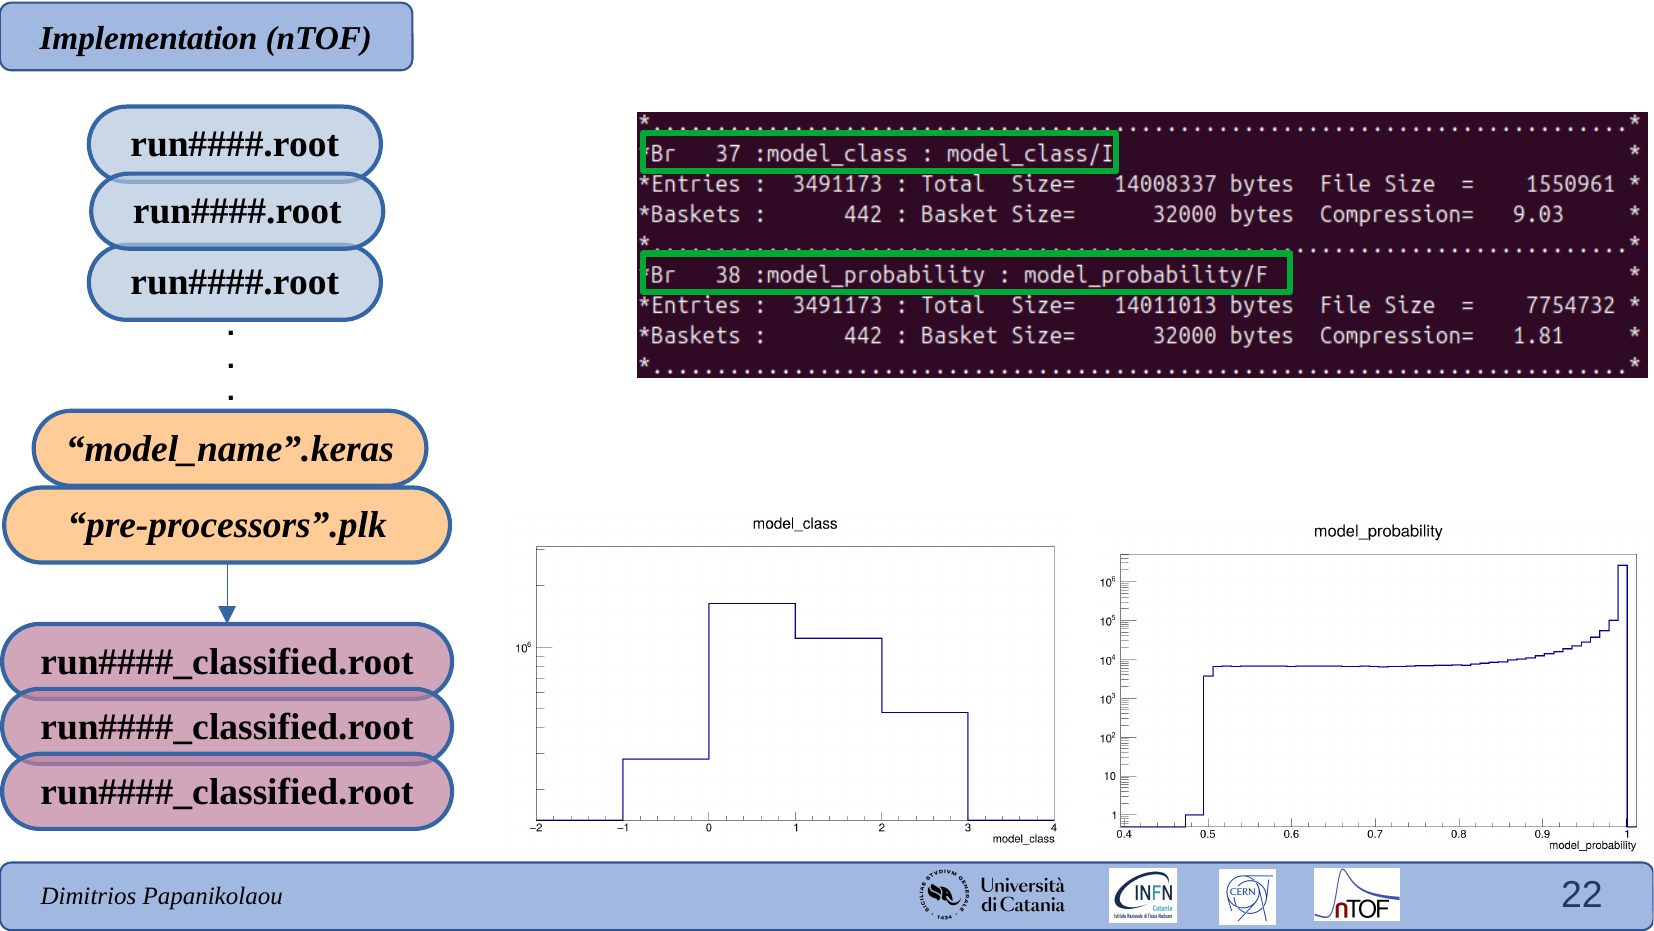

Implementation (nTOF)
run####.root
run####.root
run####.root
.
.
.
“model_name”.keras
“pre-processors”.plk
run####_classified.root
run####_classified.root
run####_classified.root
Dimitrios Papanikolaou